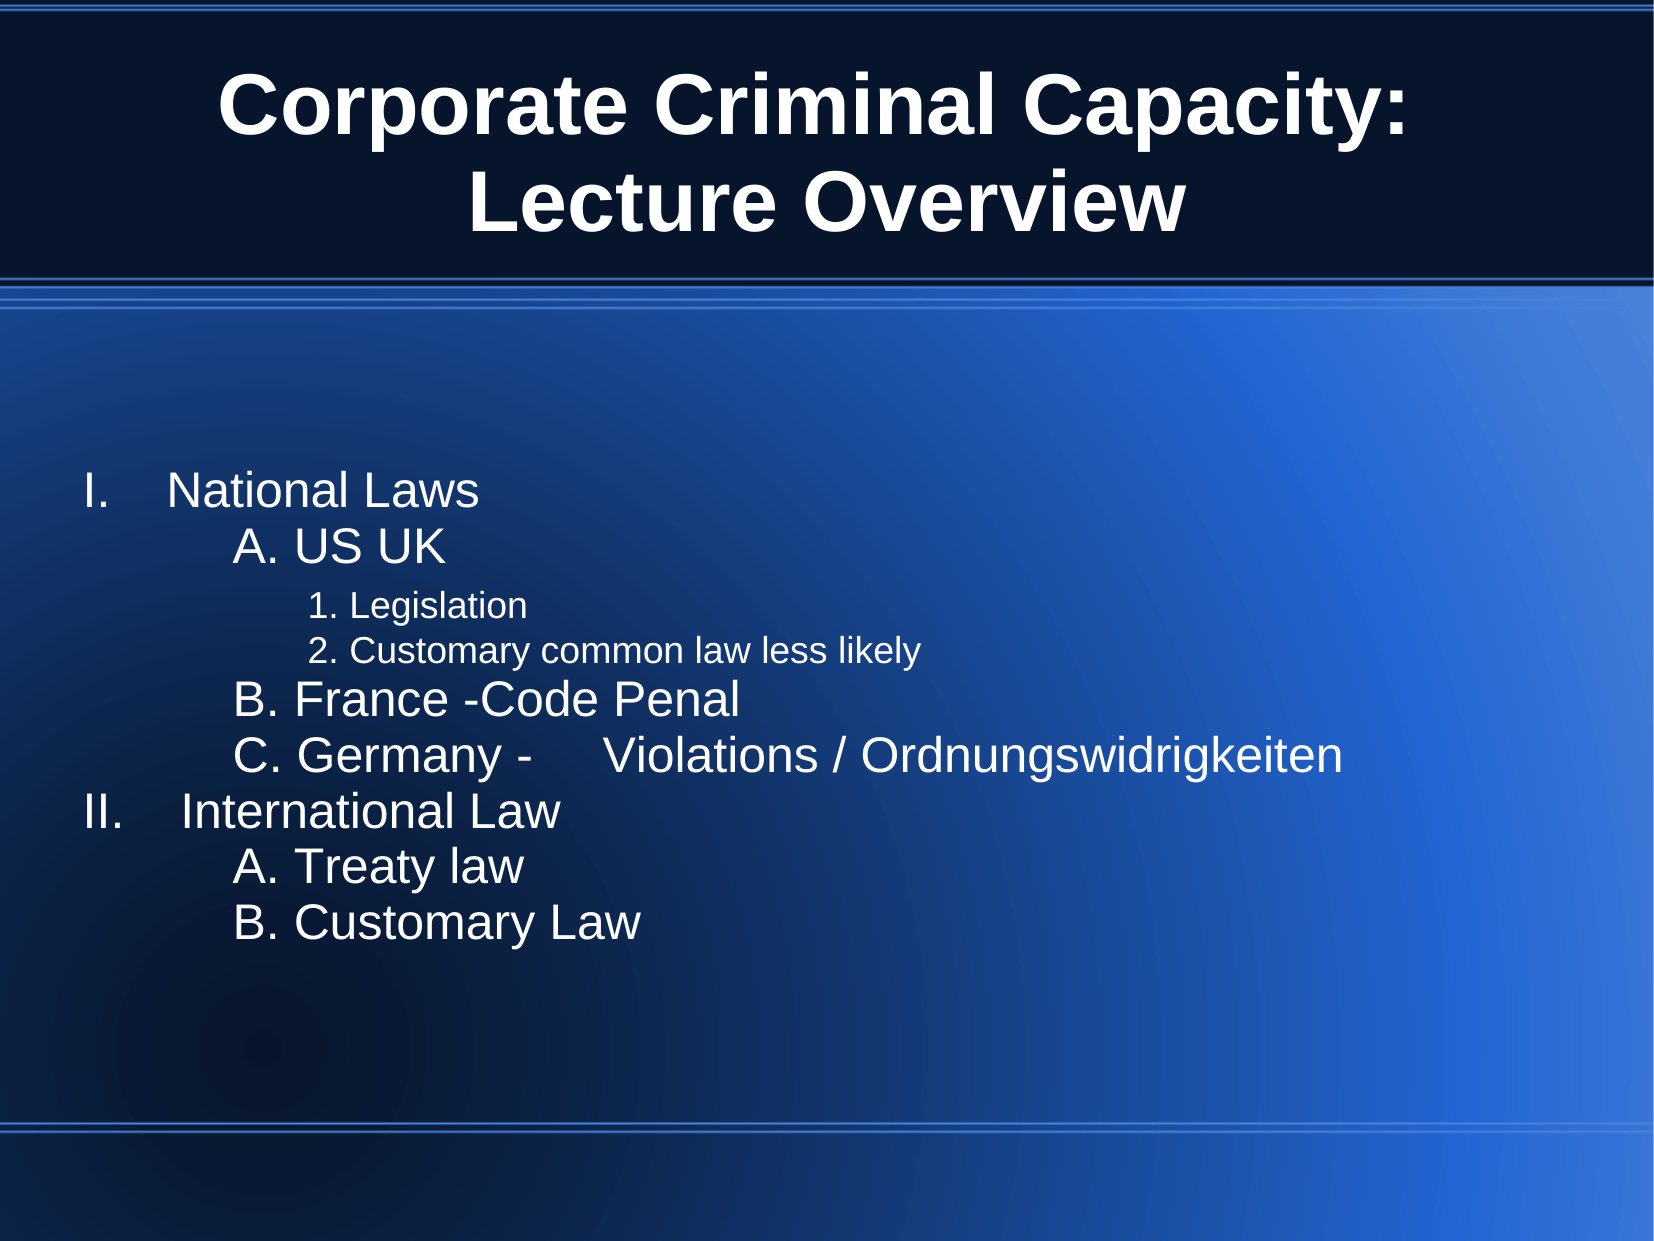

# Corporate Criminal Capacity: Lecture Overview
I. National Laws
		A. US UK
			1. Legislation
			2. Customary common law less likely
		B. France -Code Penal
		C. Germany - Violations / Ordnungswidrigkeiten
II. International Law
		A. Treaty law
		B. Customary Law